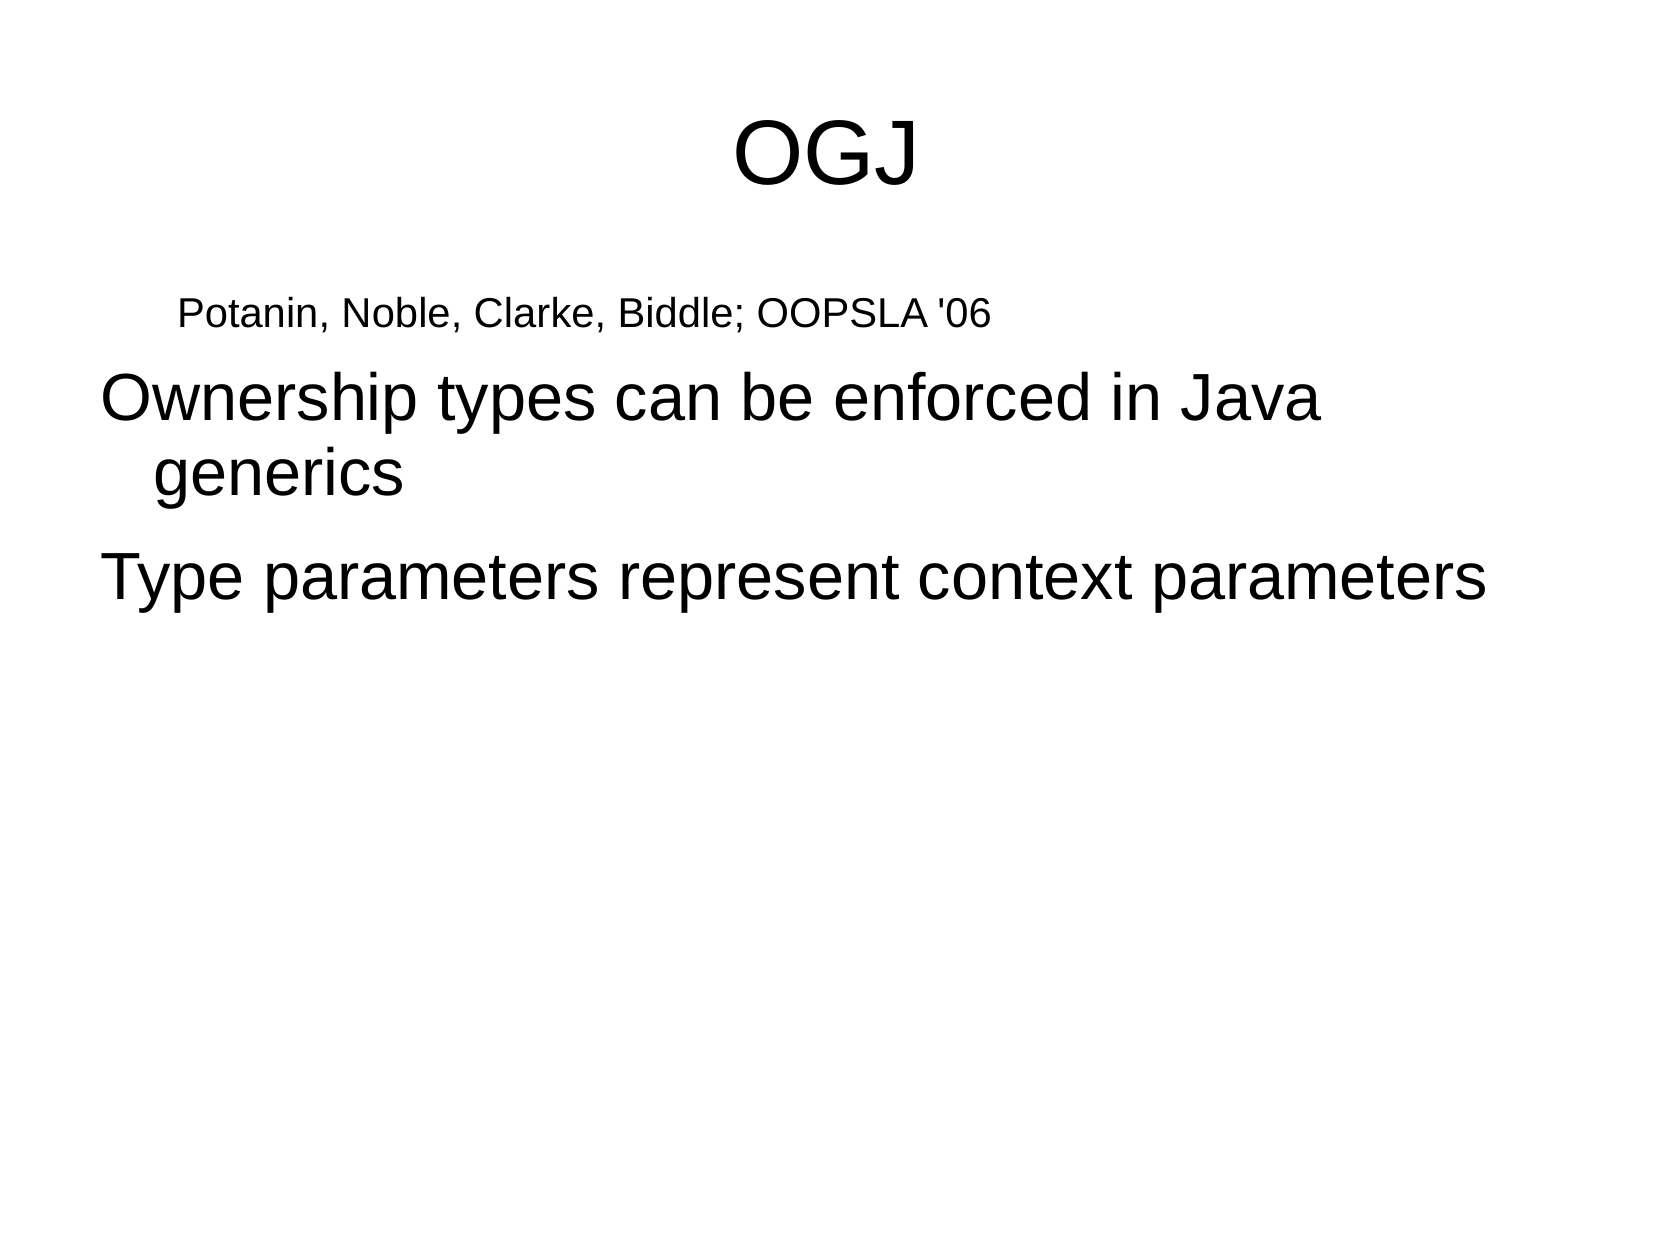

# OGJ
Potanin, Noble, Clarke, Biddle; OOPSLA '06
Ownership types can be enforced in Java generics
Type parameters represent context parameters